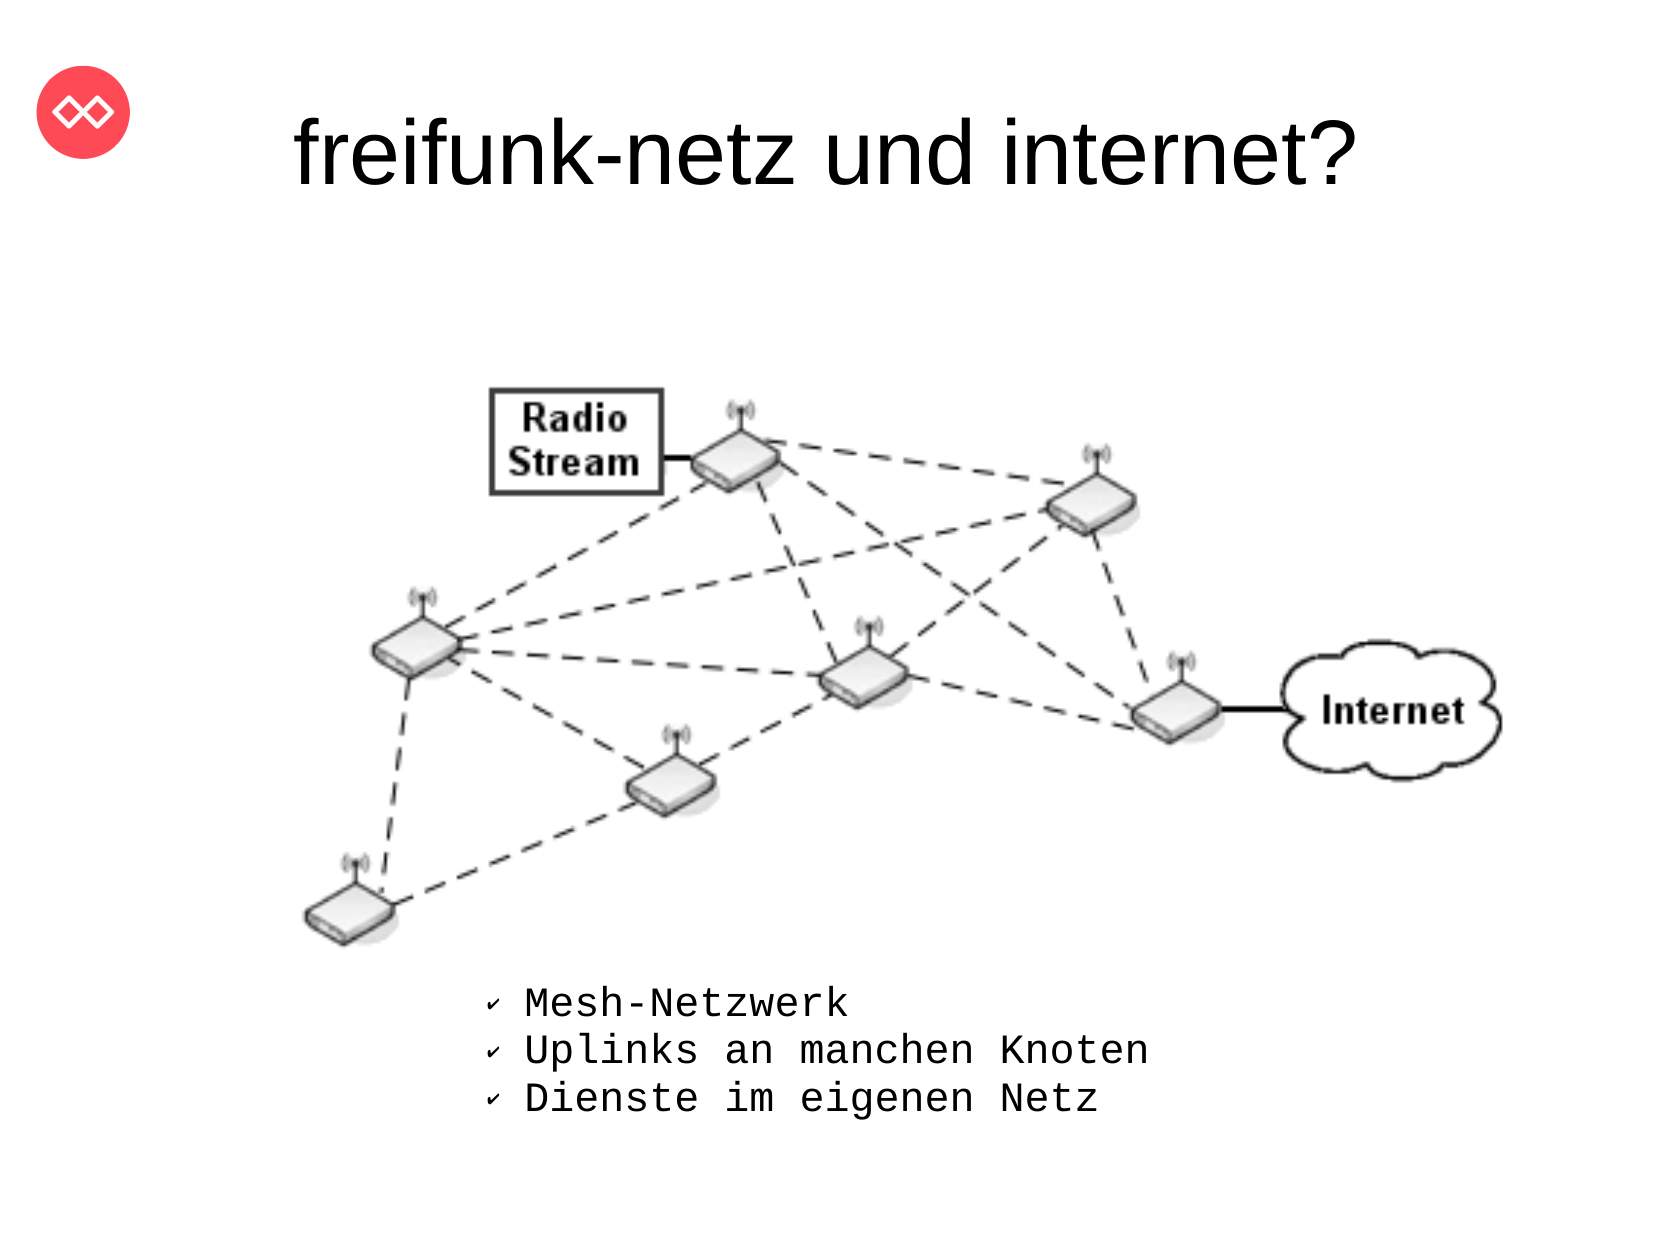

# freifunk-netz und internet?
 Mesh-Netzwerk
 Uplinks an manchen Knoten
 Dienste im eigenen Netz